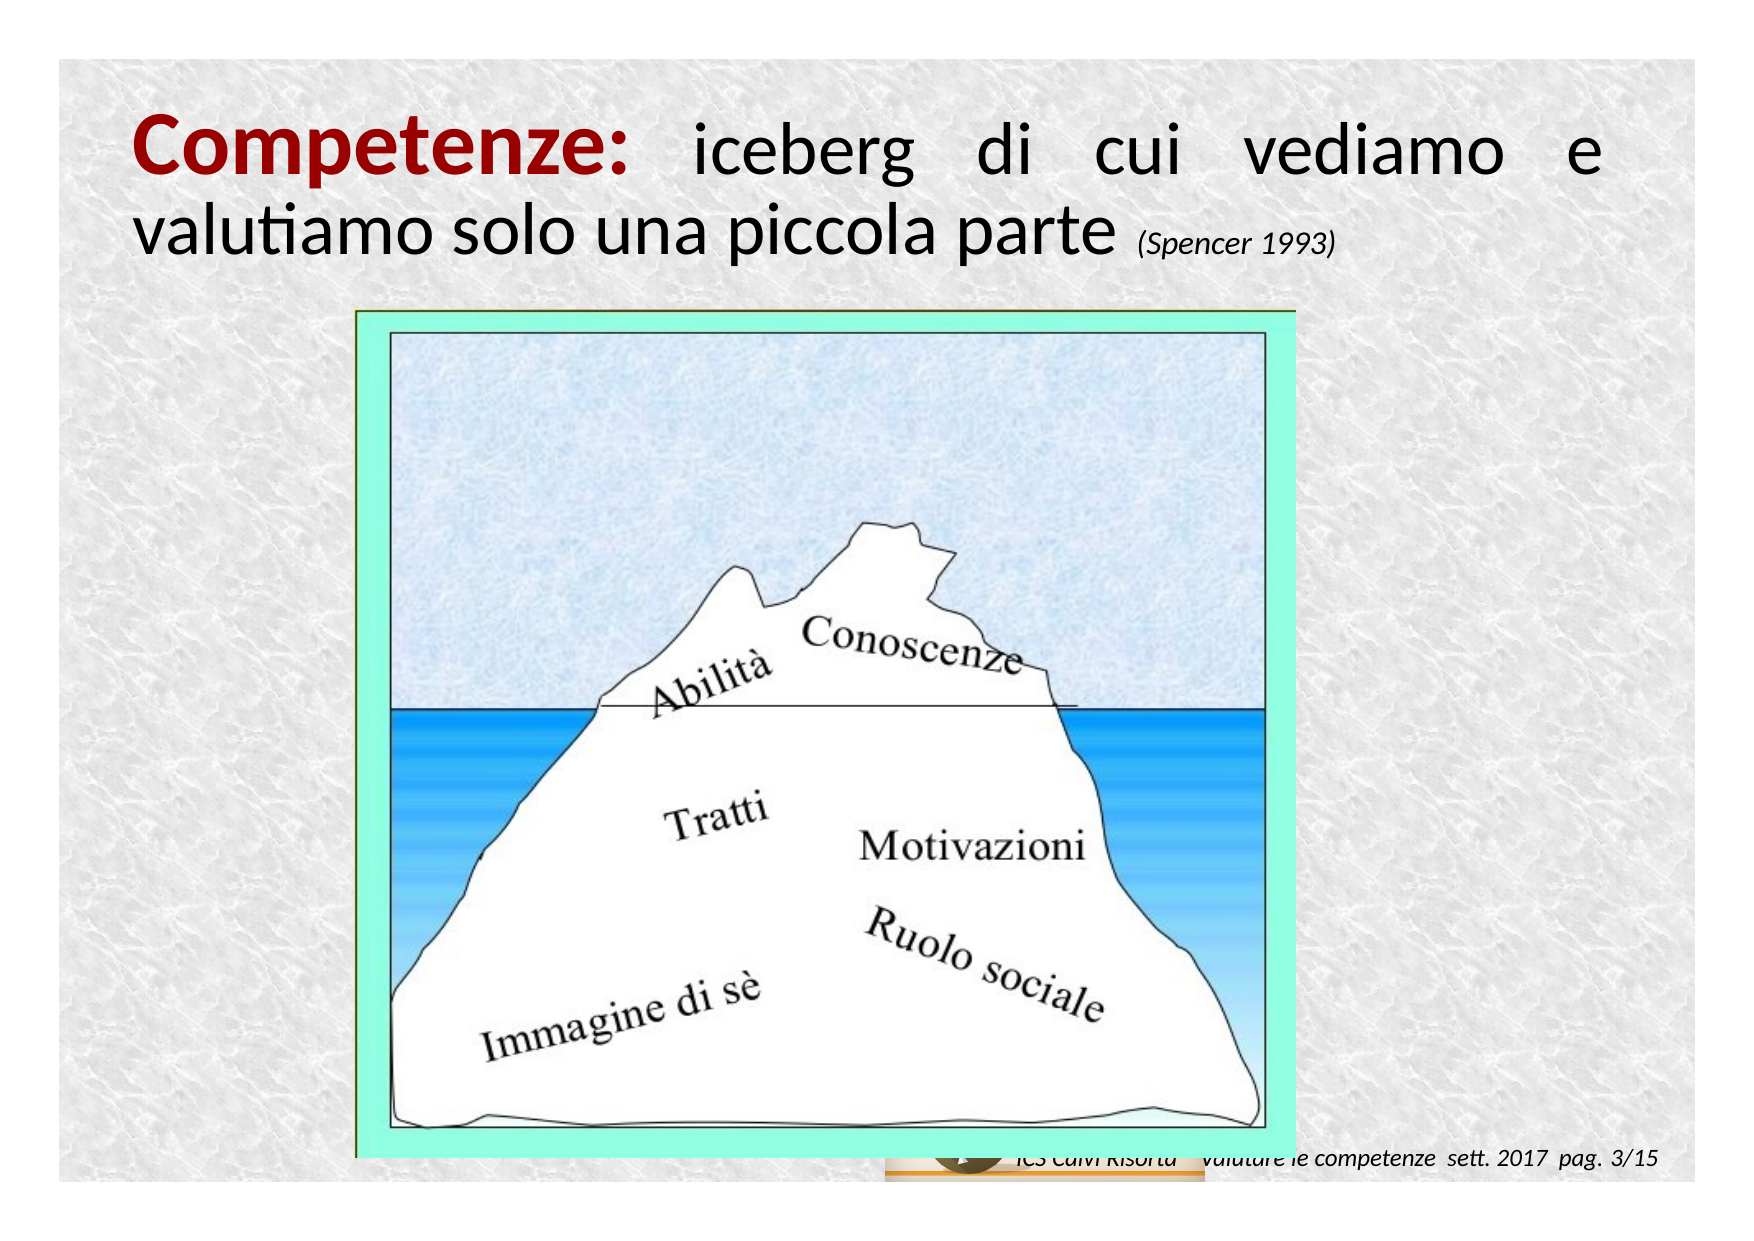

Competenze: iceberg di cui vediamo e valutiamo solo una piccola parte (Spencer 1993)
#
ICS Calvi Risorta Valutre le competenze - sett. 2017
3